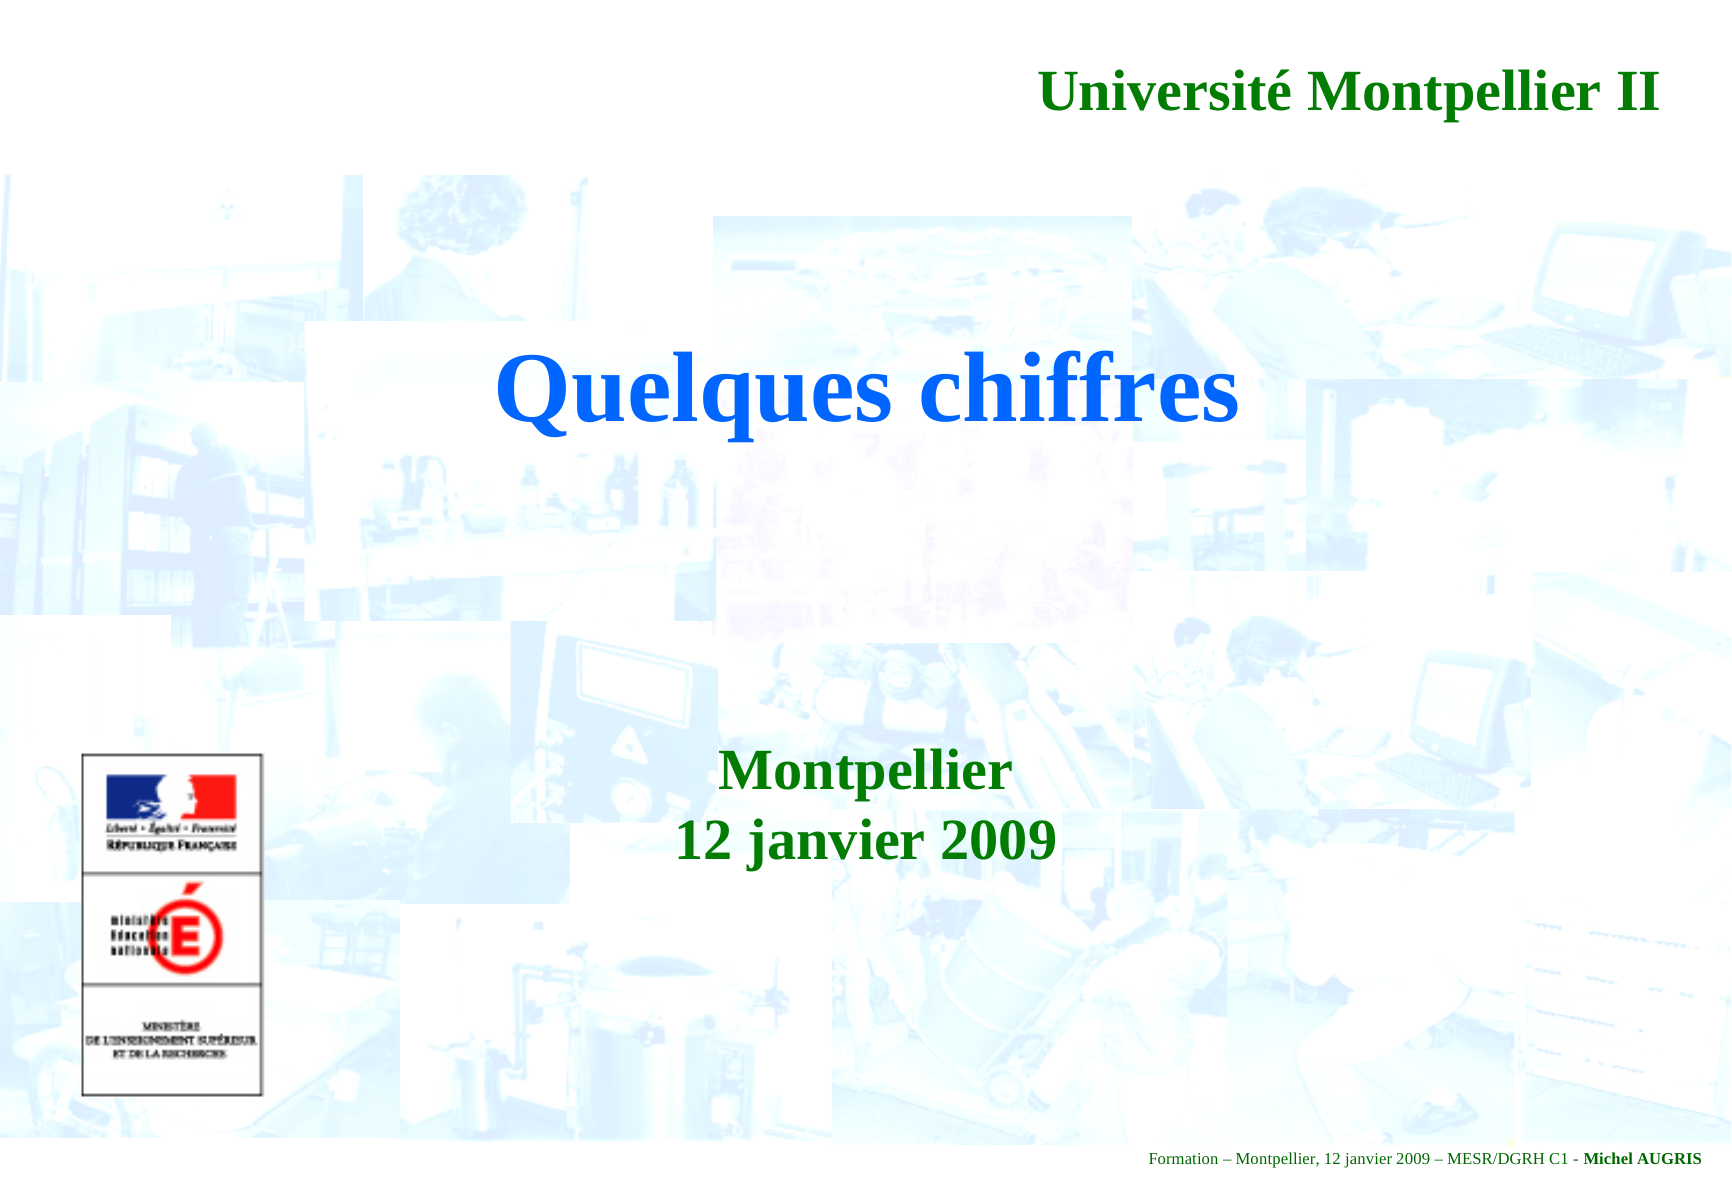

Université Montpellier II
Quelques chiffres
Montpellier
12 janvier 2009